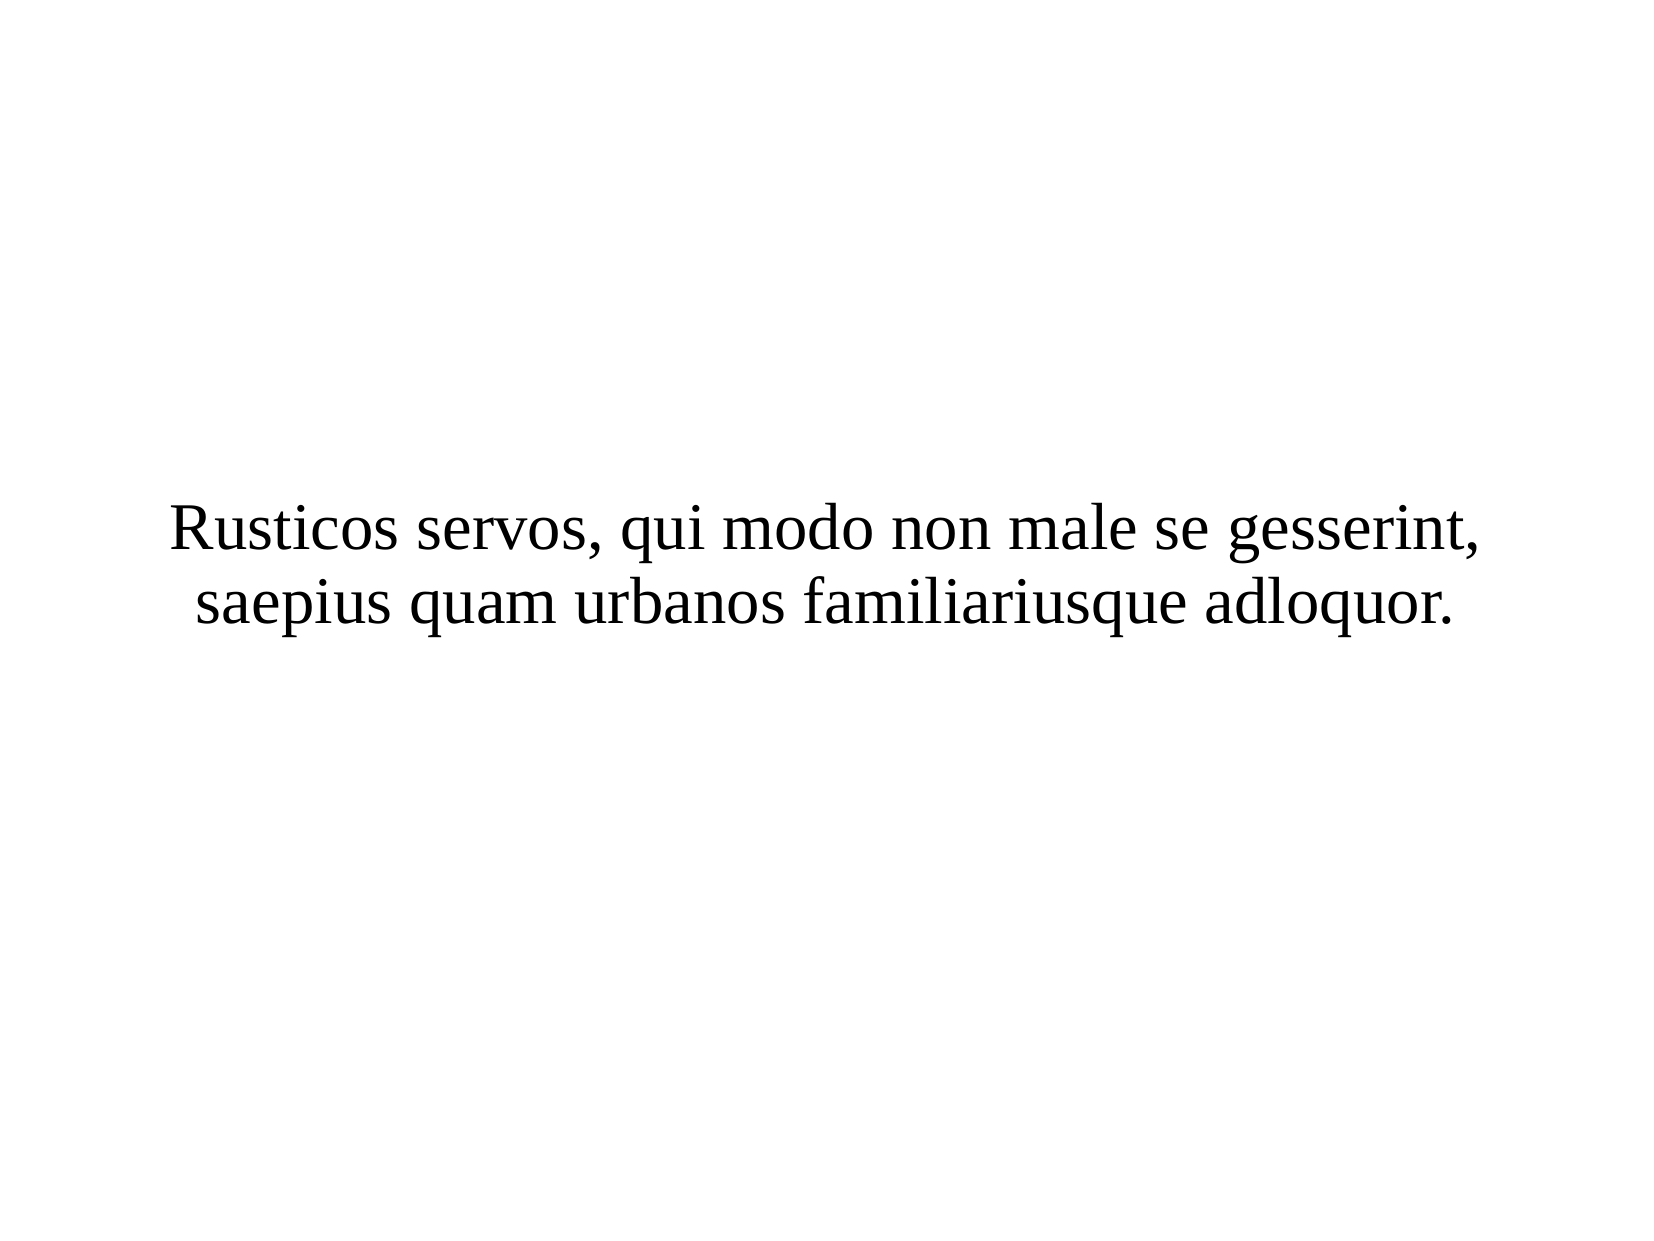

# Rusticos servos, qui modo non male se gesserint, saepius quam urbanos familiariusque adloquor.